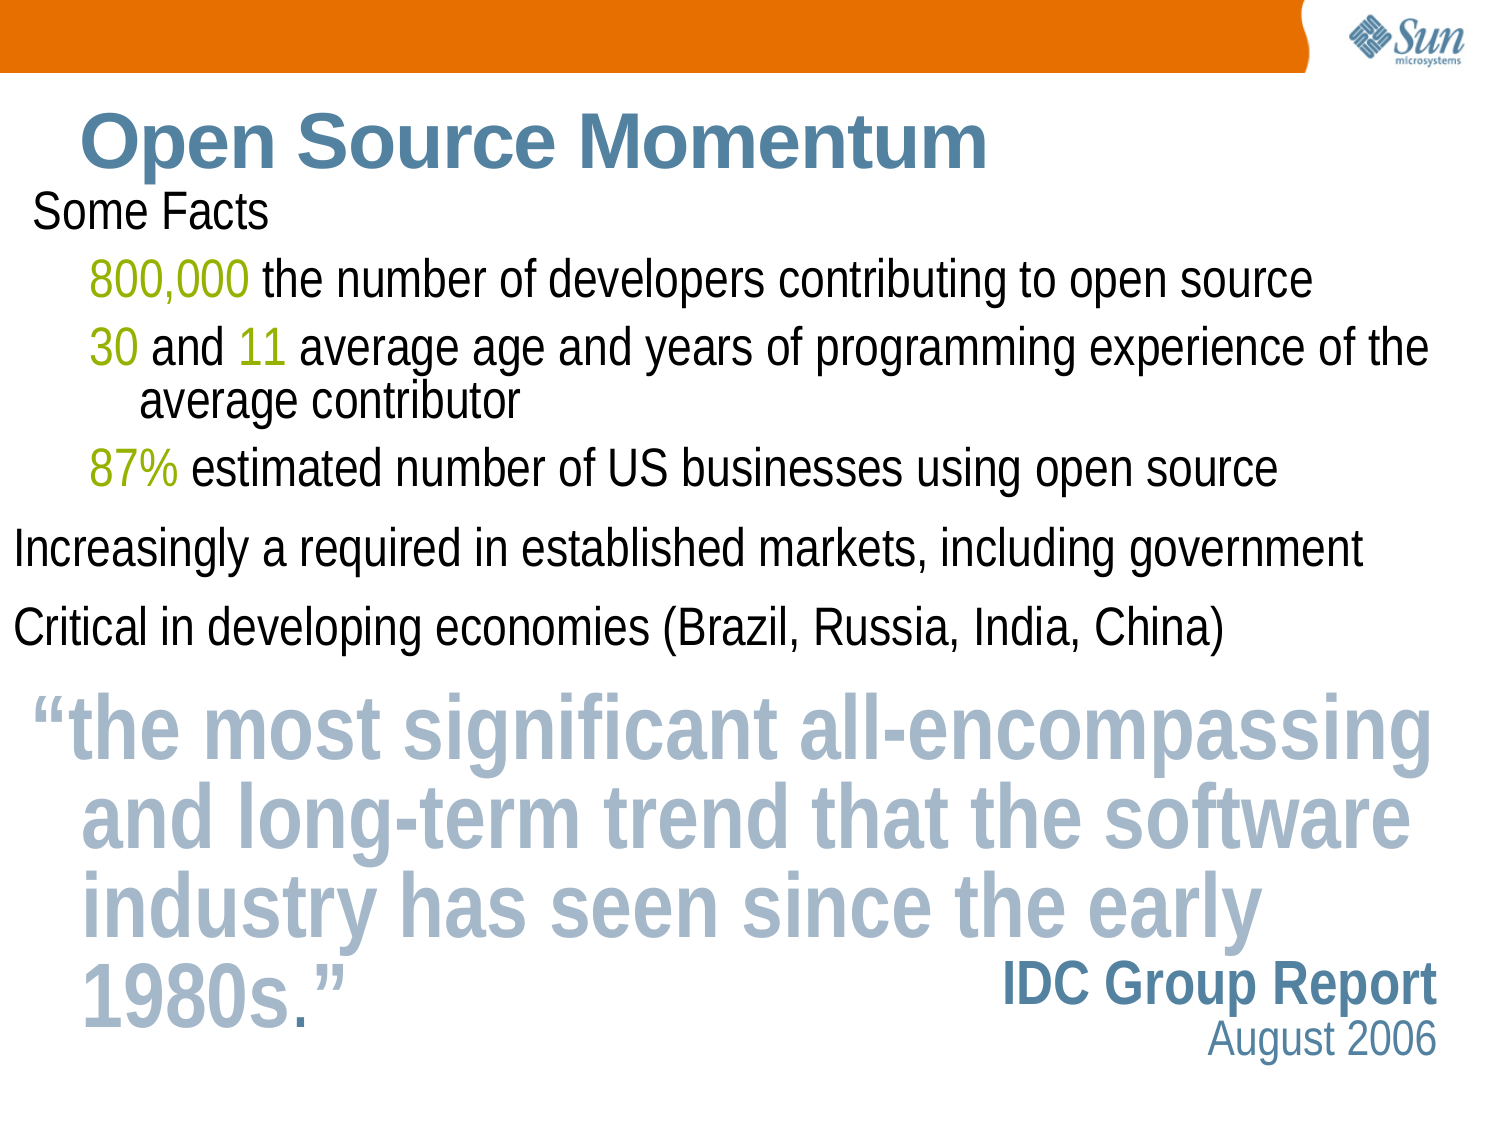

# Open Source Momentum
Some Facts
800,000 the number of developers contributing to open source
30 and 11 average age and years of programming experience of the average contributor
87% estimated number of US businesses using open source
Increasingly a required in established markets, including government
Critical in developing economies (Brazil, Russia, India, China)
“the most significant all-encompassing and long-term trend that the software industry has seen since the early 1980s.”
IDC Group Report
August 2006